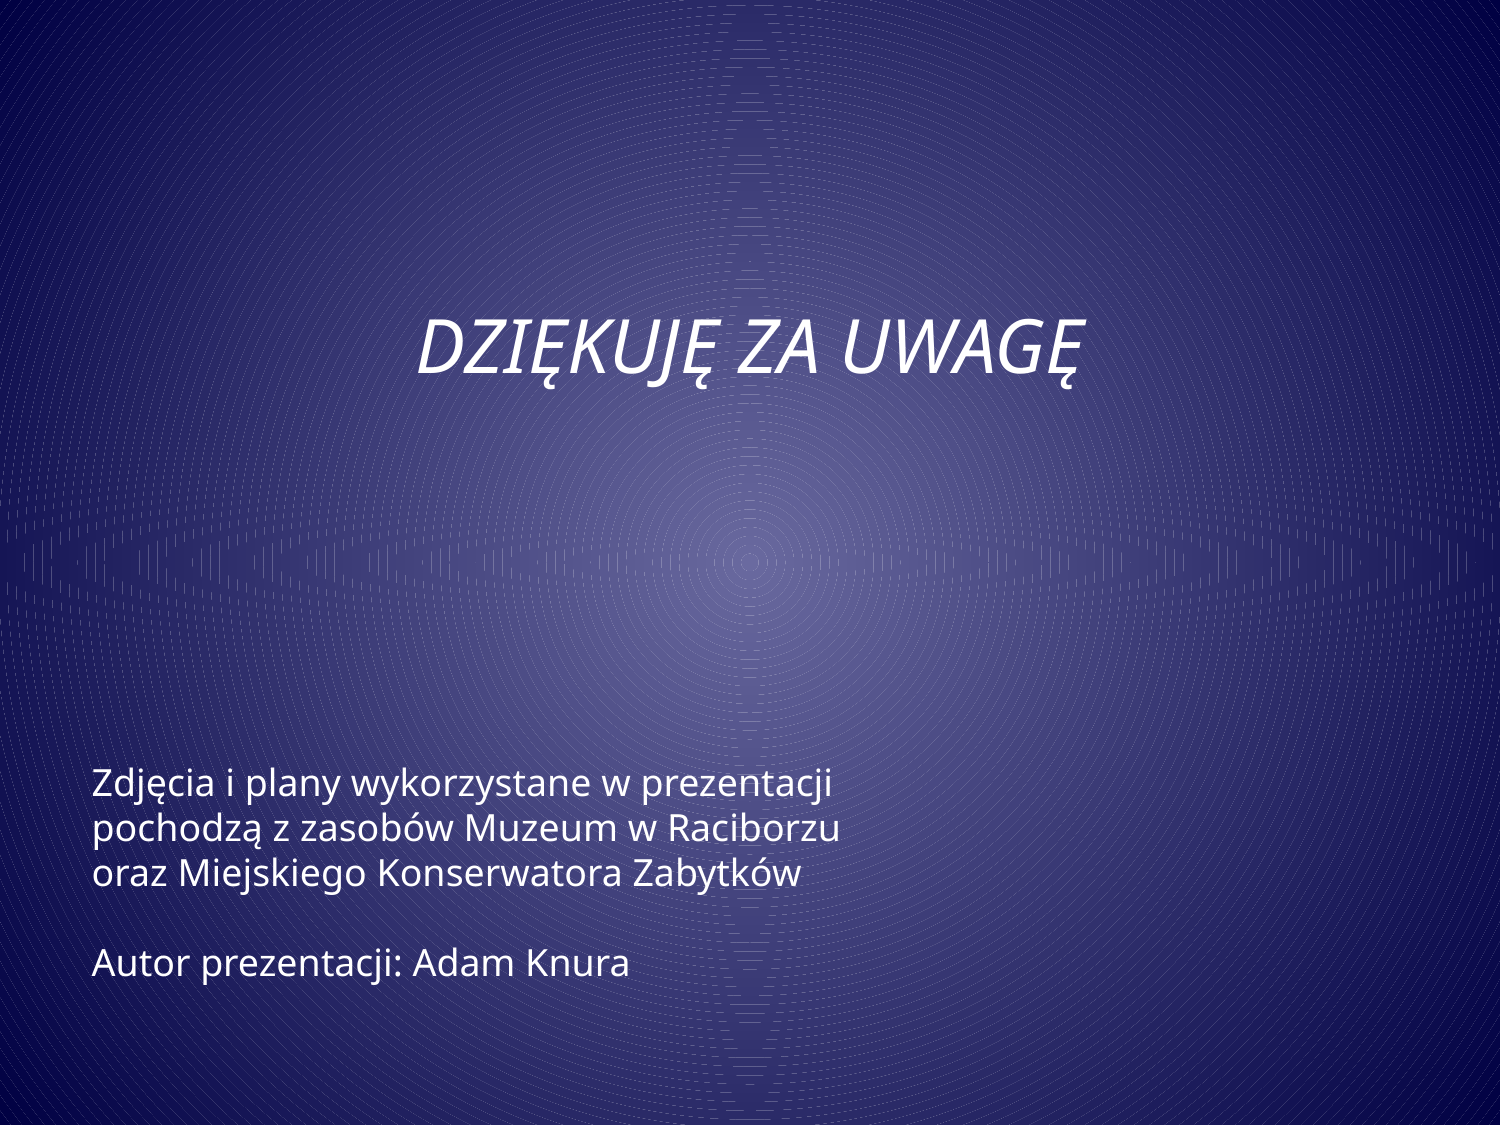

# DZIĘKUJĘ ZA UWAGĘ
Zdjęcia i plany wykorzystane w prezentacji
pochodzą z zasobów Muzeum w Raciborzu
oraz Miejskiego Konserwatora Zabytków
Autor prezentacji: Adam Knura